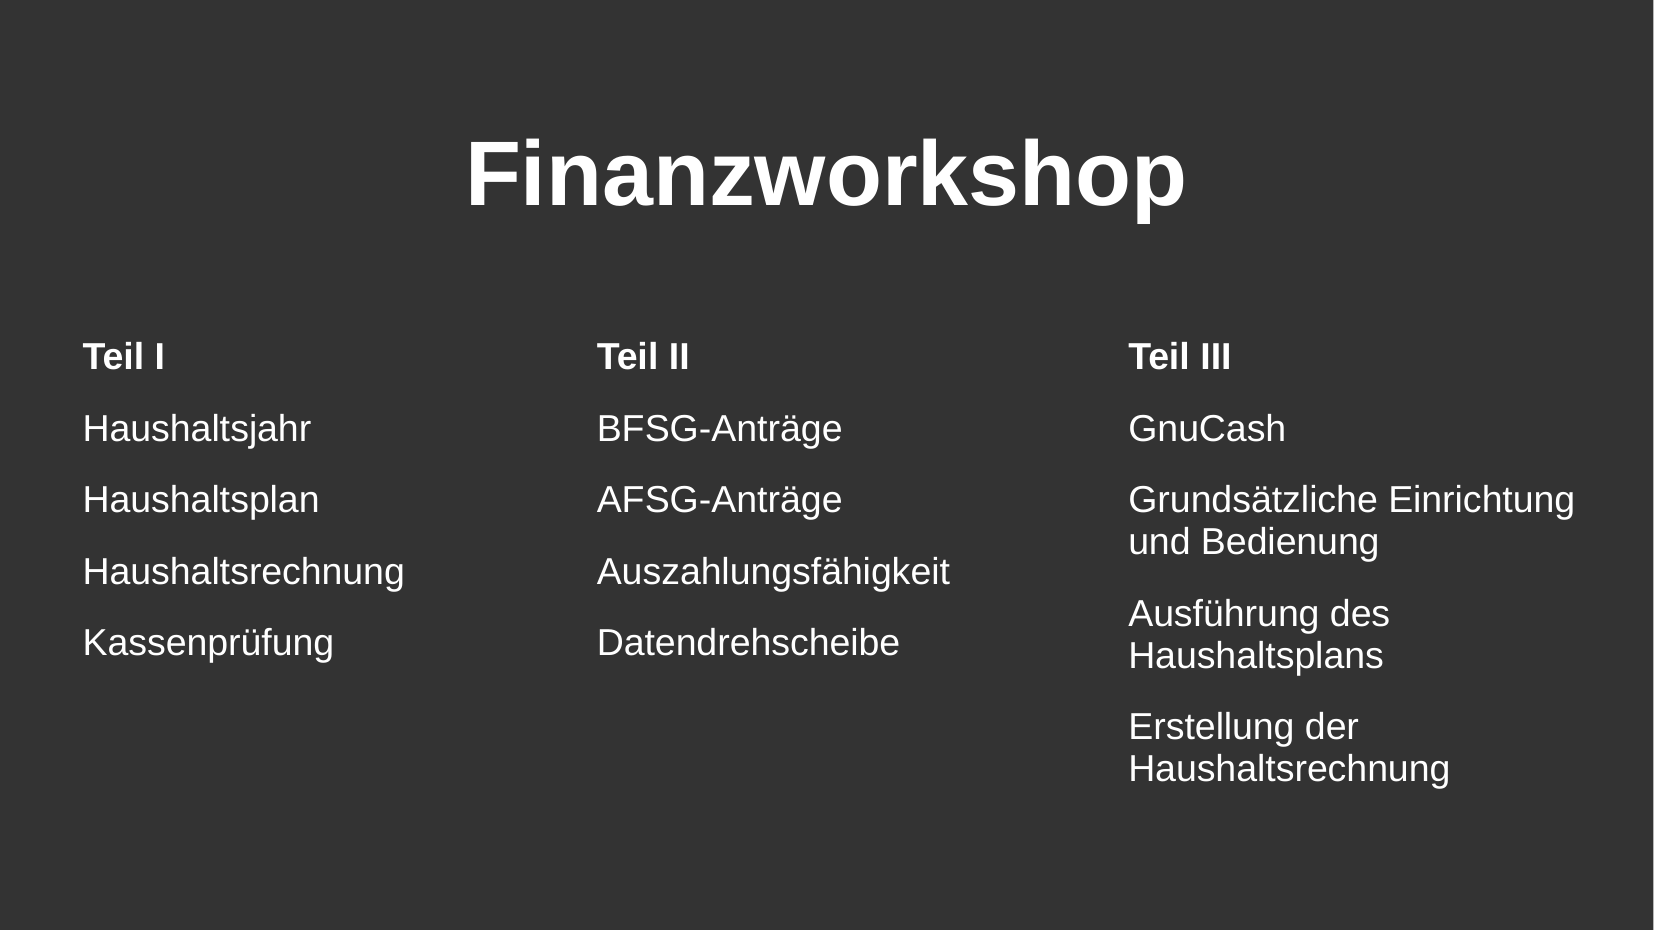

# Finanzworkshop
Teil I
Haushaltsjahr
Haushaltsplan
Haushaltsrechnung
Kassenprüfung
Teil II
BFSG-Anträge
AFSG-Anträge
Auszahlungsfähigkeit
Datendrehscheibe
Teil III
GnuCash
Grundsätzliche Einrichtung und Bedienung
Ausführung des Haushaltsplans
Erstellung der Haushaltsrechnung